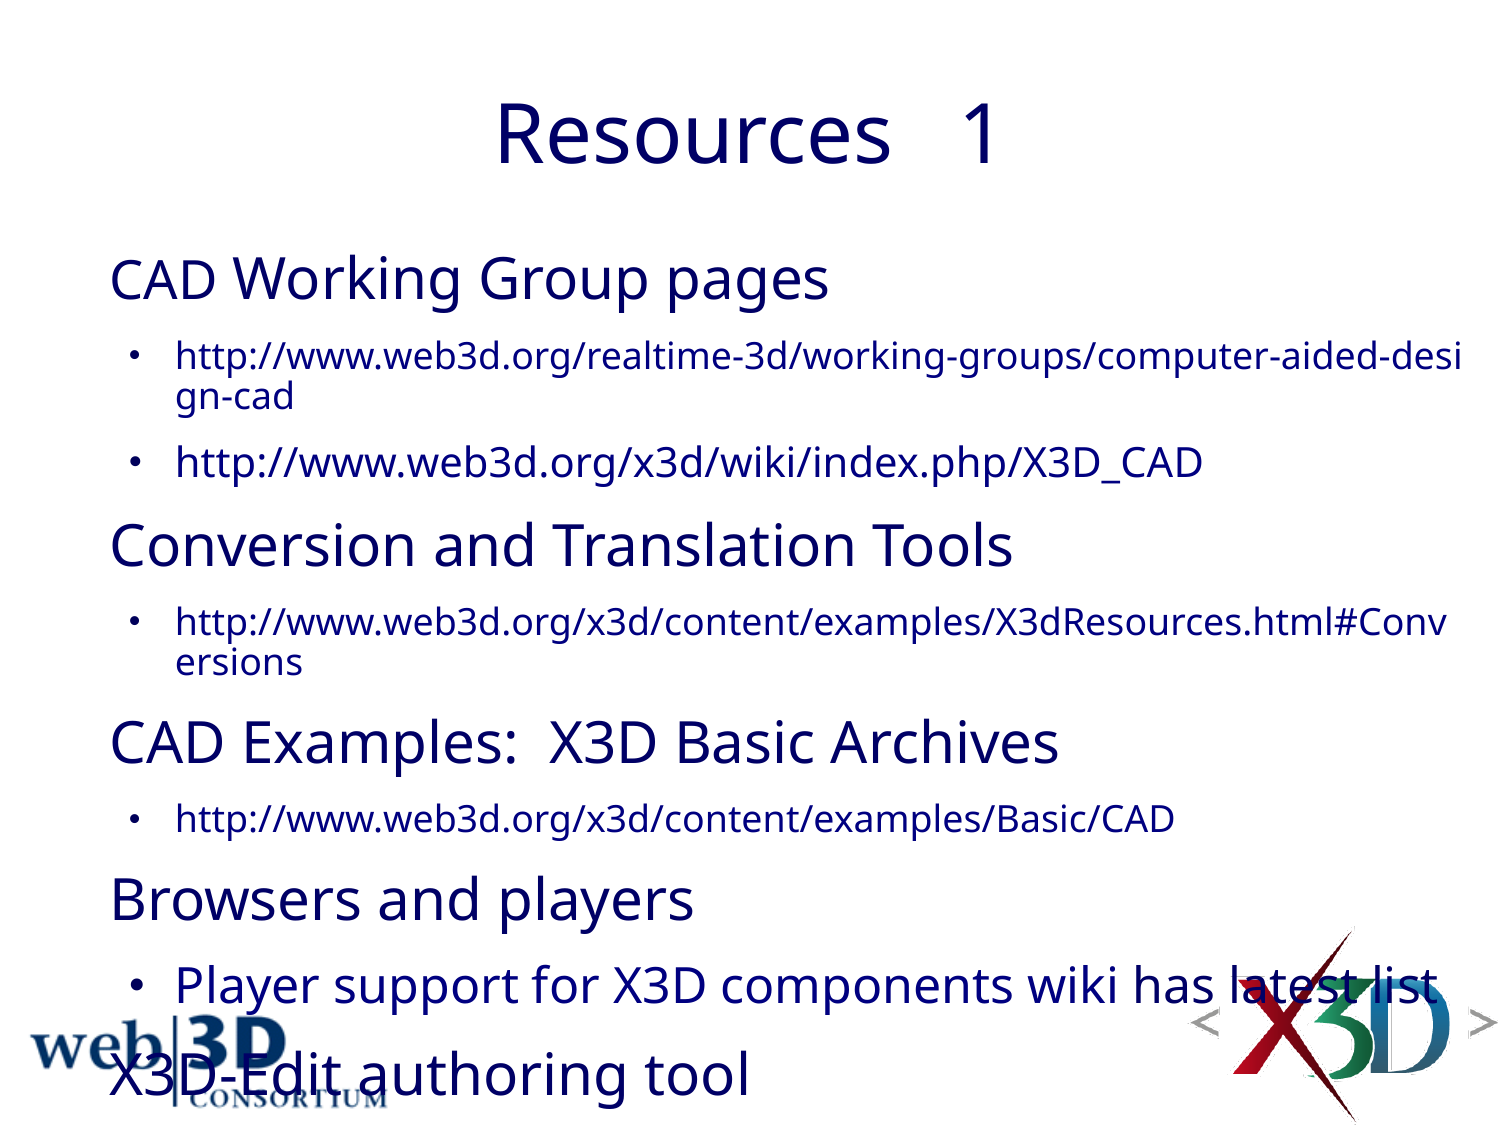

# Resources 1
CAD Working Group pages
http://www.web3d.org/realtime-3d/working-groups/computer-aided-design-cad
http://www.web3d.org/x3d/wiki/index.php/X3D_CAD
Conversion and Translation Tools
http://www.web3d.org/x3d/content/examples/X3dResources.html#Conversions
CAD Examples: X3D Basic Archives
http://www.web3d.org/x3d/content/examples/Basic/CAD
Browsers and players
Player support for X3D components wiki has latest list
X3D-Edit authoring tool
https://savage.nps.edu/X3D-Edit